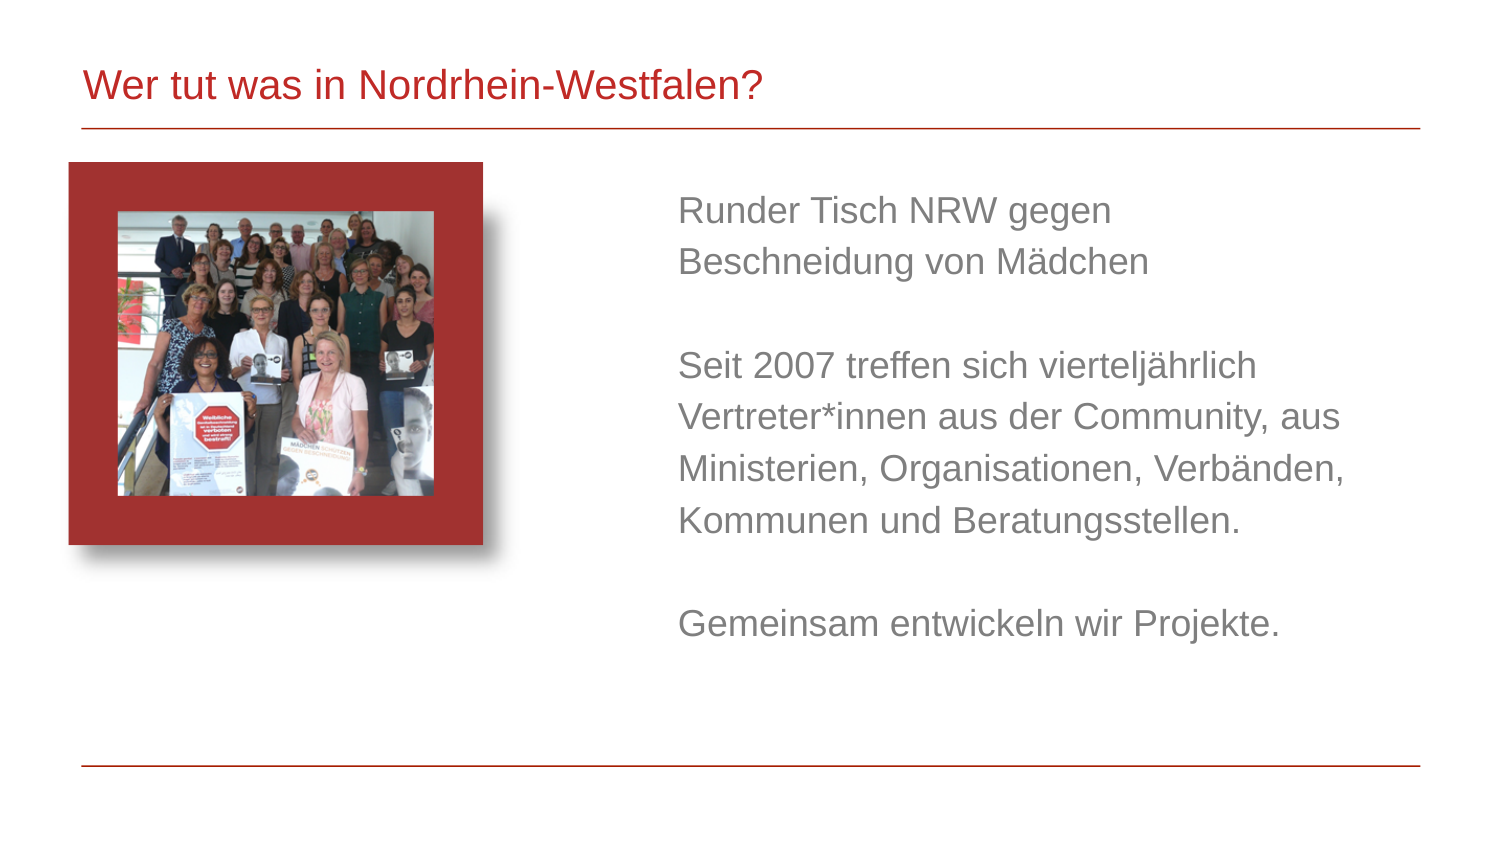

Wer tut was in Nordrhein-Westfalen?
Runder Tisch NRW gegen
Beschneidung von Mädchen
Seit 2007 treffen sich vierteljährlich Vertreter*innen aus der Community, aus Ministerien, Organisationen, Verbänden, Kommunen und Beratungsstellen.
Gemeinsam entwickeln wir Projekte.